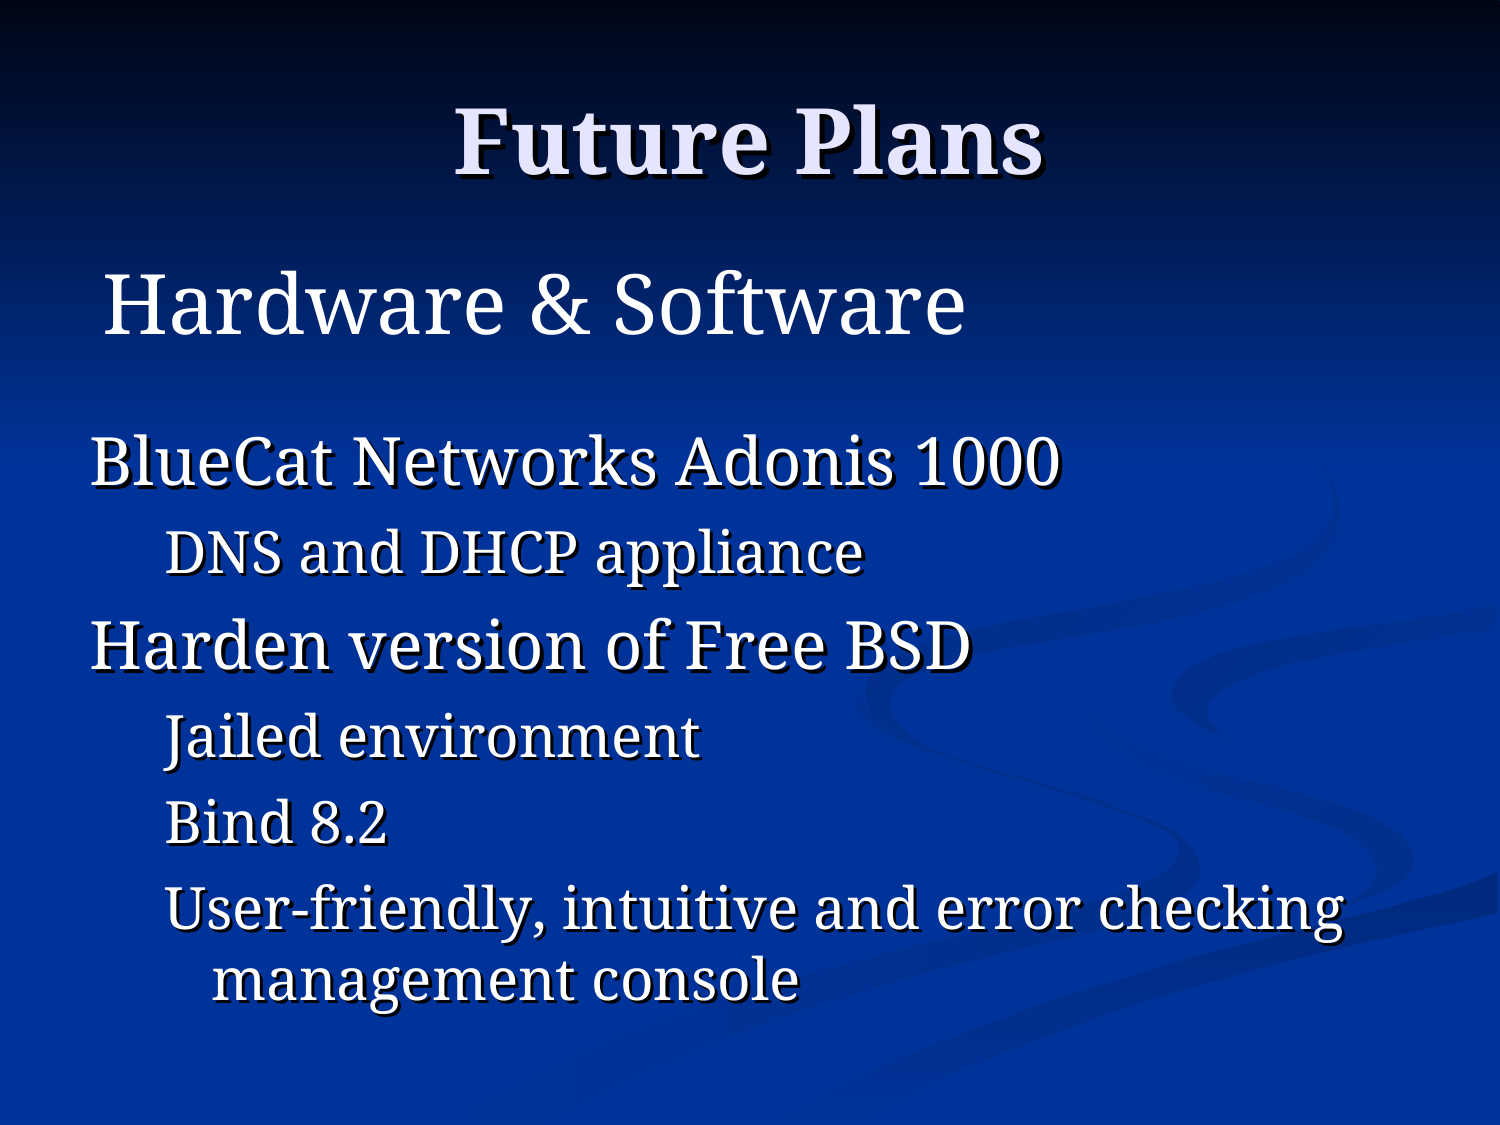

# Future Plans
Hardware & Software
BlueCat Networks Adonis 1000
DNS and DHCP appliance
Harden version of Free BSD
Jailed environment
Bind 8.2
User-friendly, intuitive and error checking management console